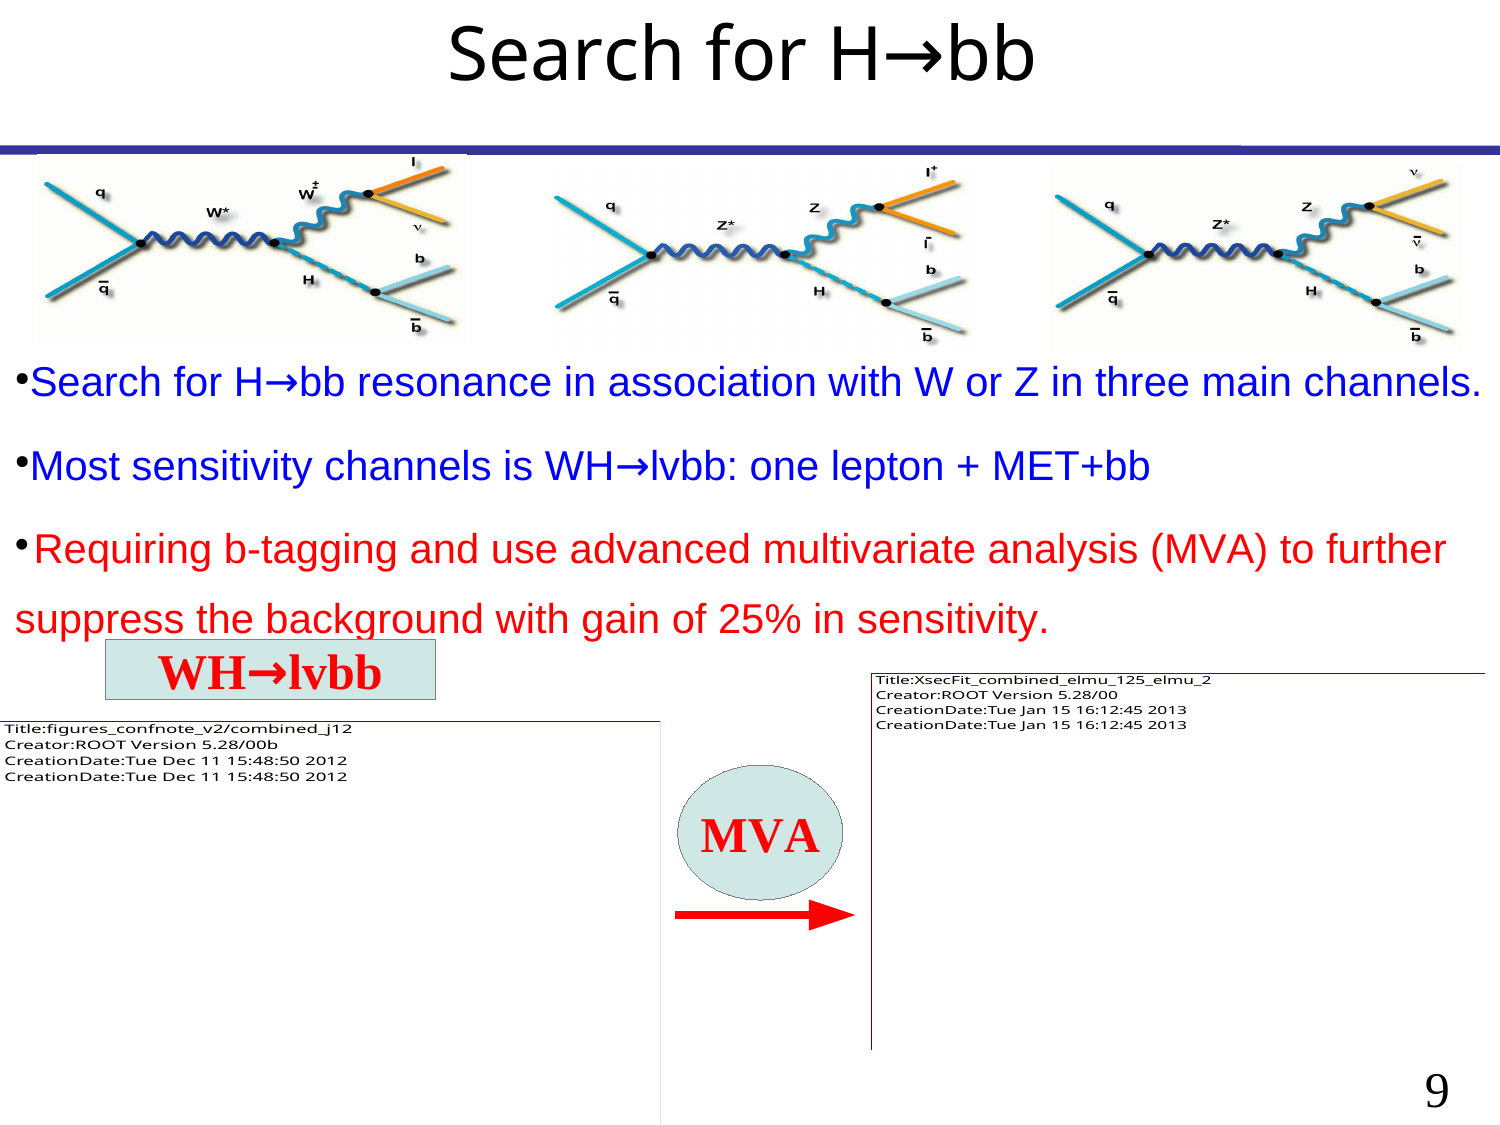

# Search for H→bb
Search for H→bb resonance in association with W or Z in three main channels.
Most sensitivity channels is WH→lvbb: one lepton + MET+bb
Requiring b-tagging and use advanced multivariate analysis (MVA) to further suppress the background with gain of 25% in sensitivity.
WH→lvbb
MVA
9